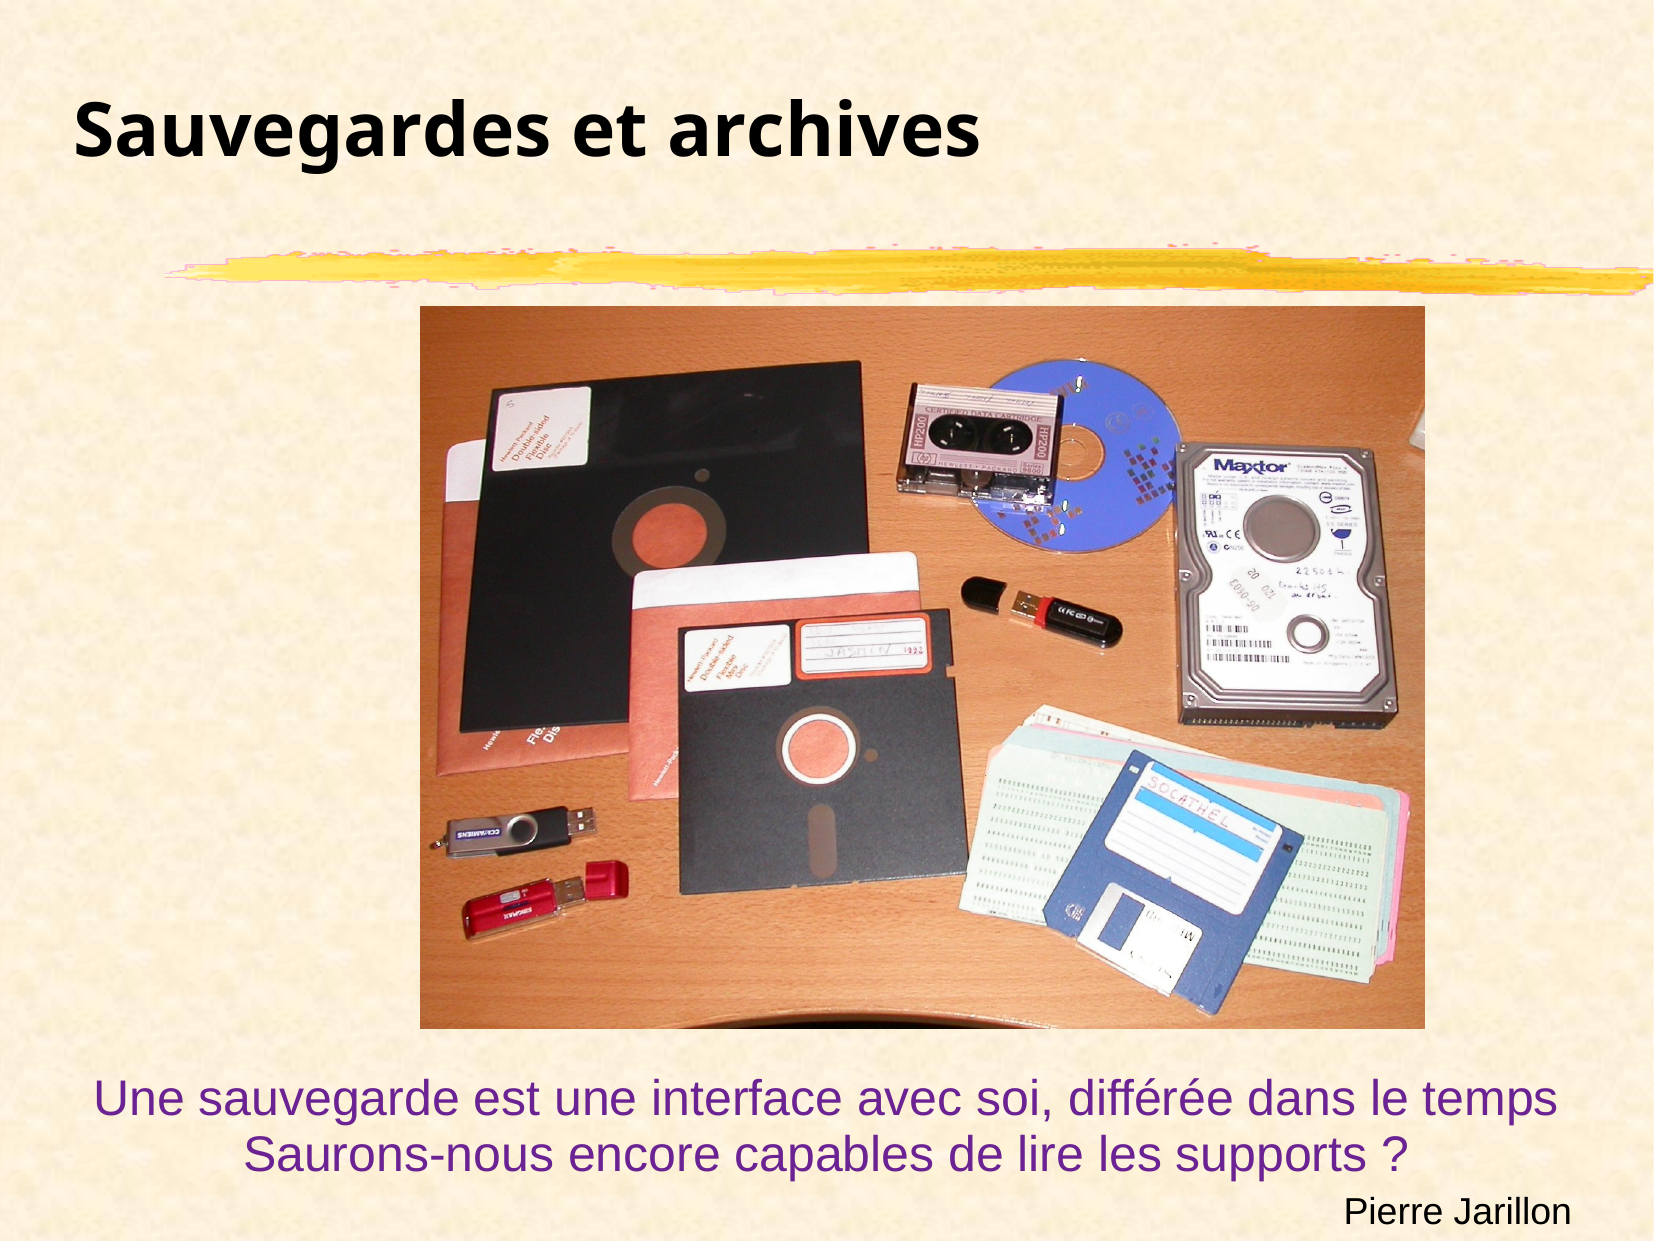

# Sauvegardes et archives
Une sauvegarde est une interface avec soi, différée dans le temps
Saurons-nous encore capables de lire les supports ?